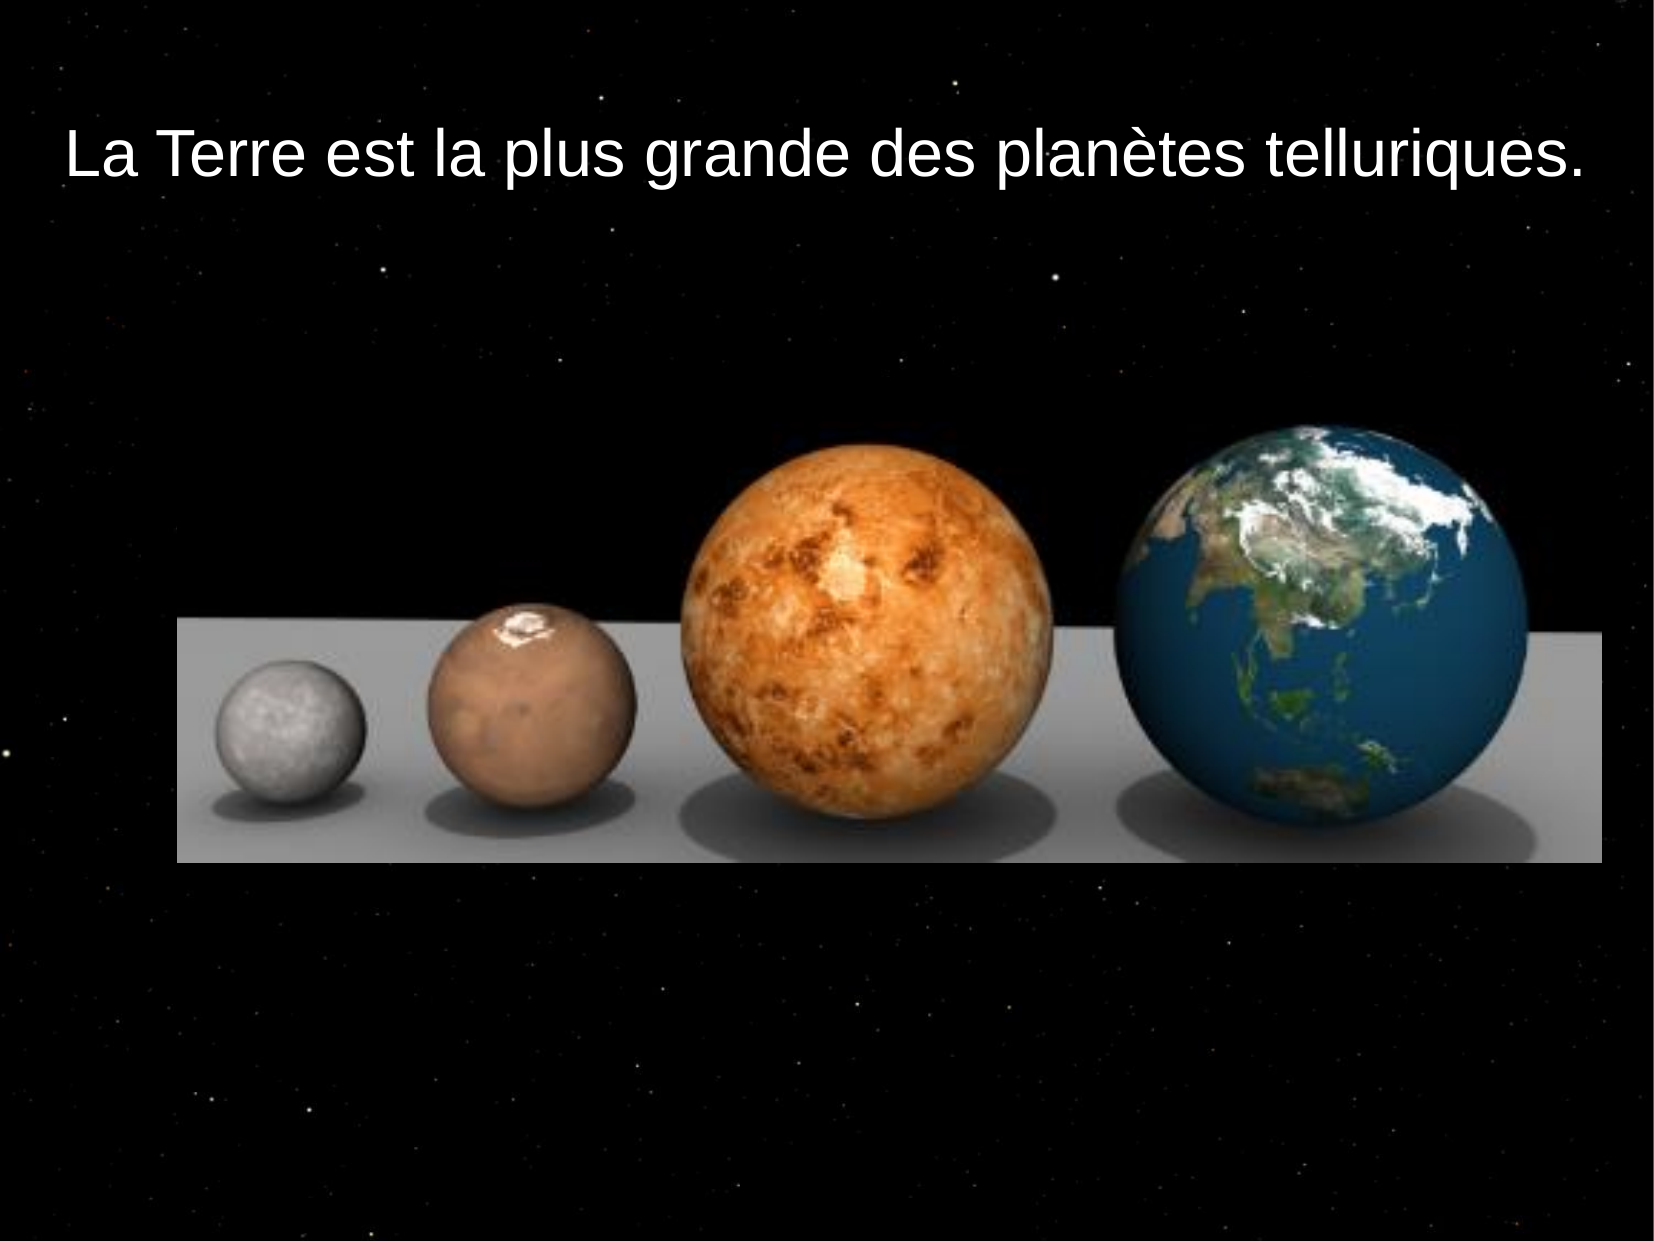

# La Terre est la plus grande des planètes telluriques.